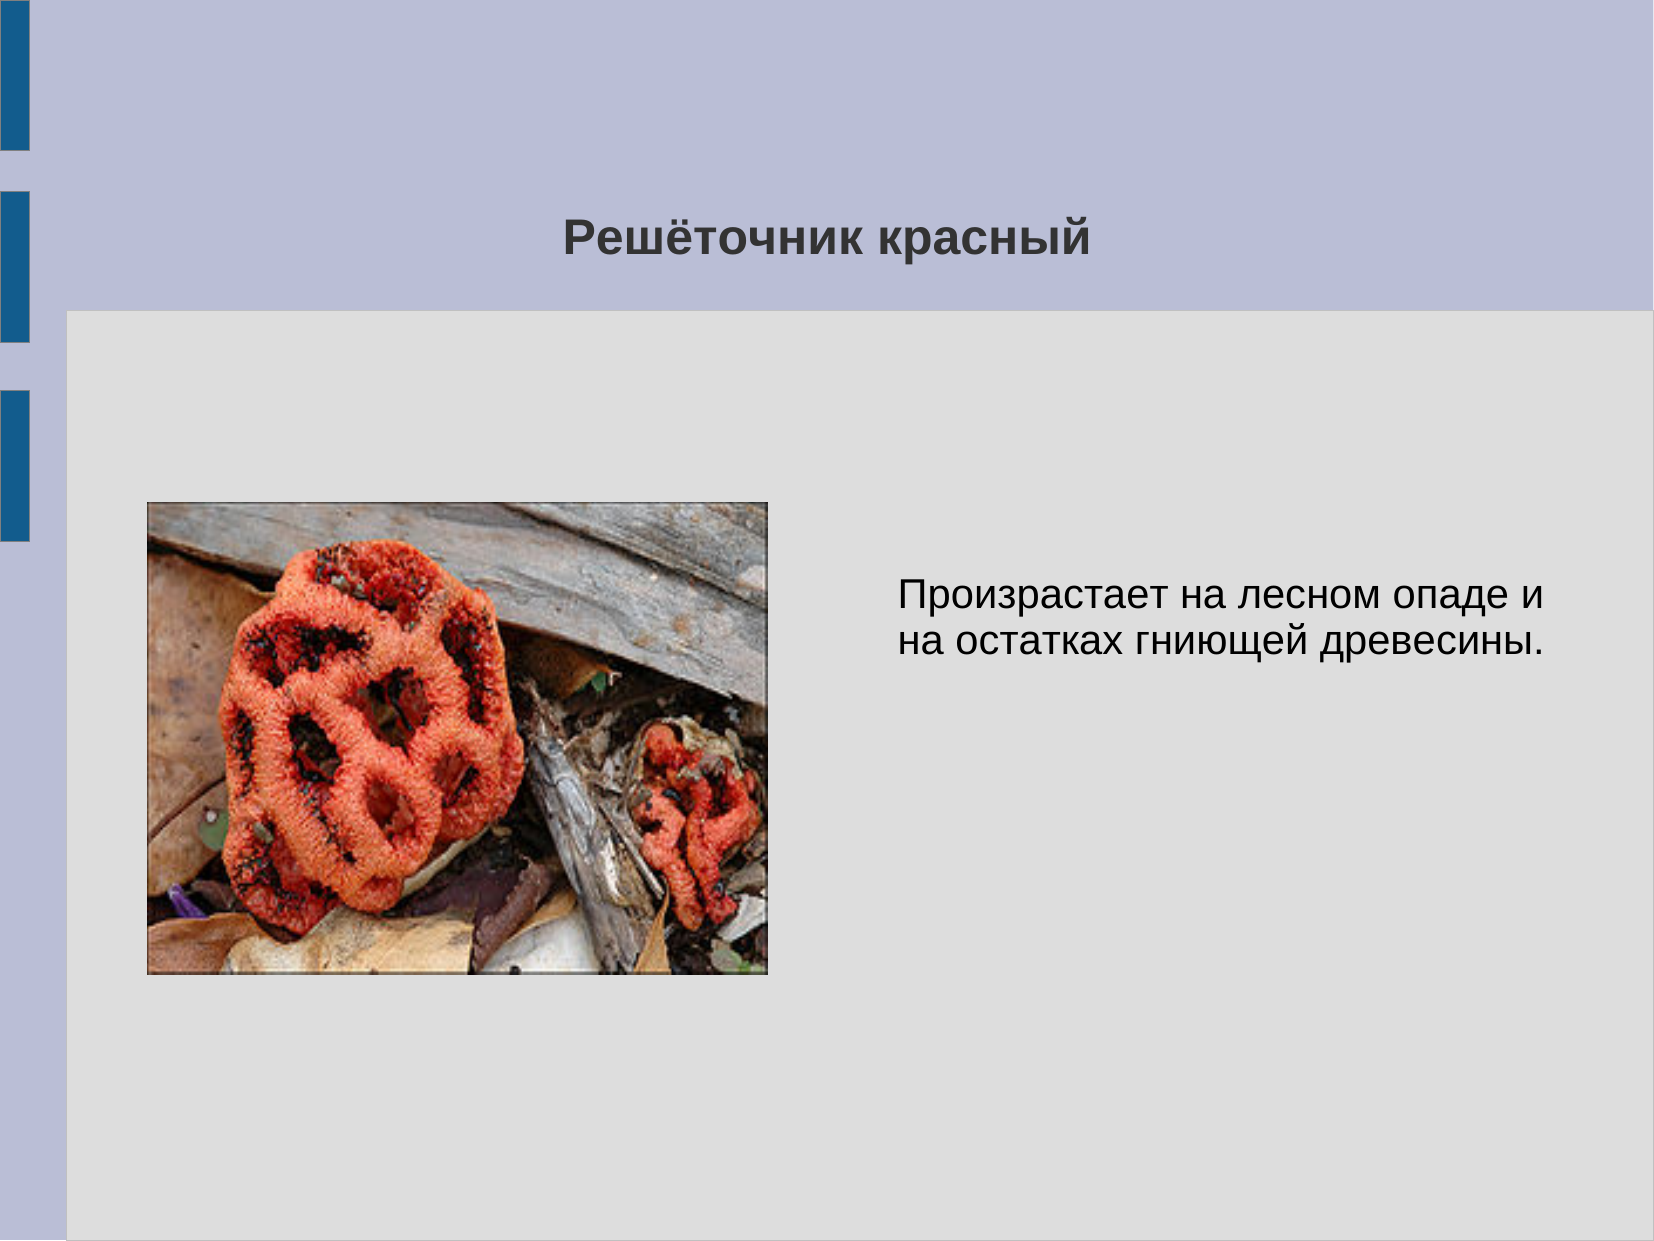

# Решёточник красный
Произрастает на лесном опаде и на остатках гниющей древесины.